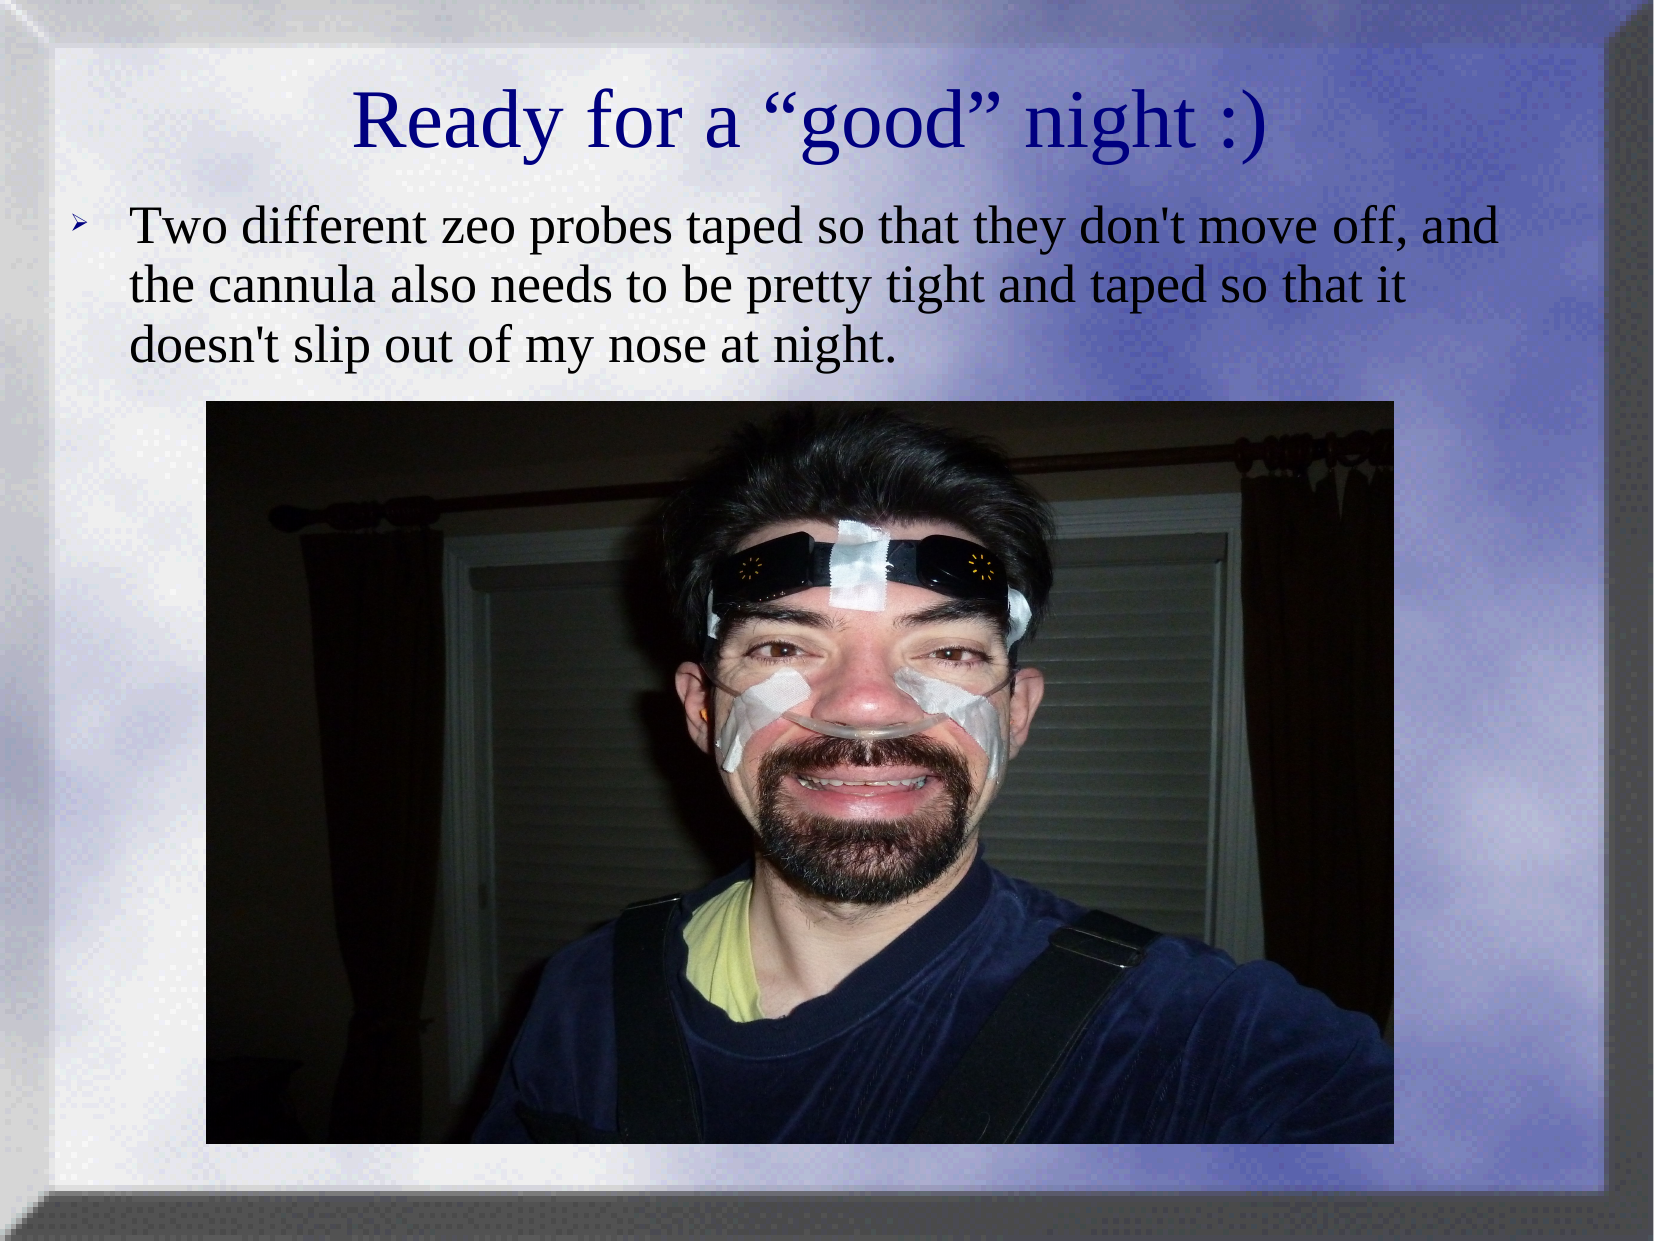

# Ready for a “good” night :)
Two different zeo probes taped so that they don't move off, and the cannula also needs to be pretty tight and taped so that it doesn't slip out of my nose at night.